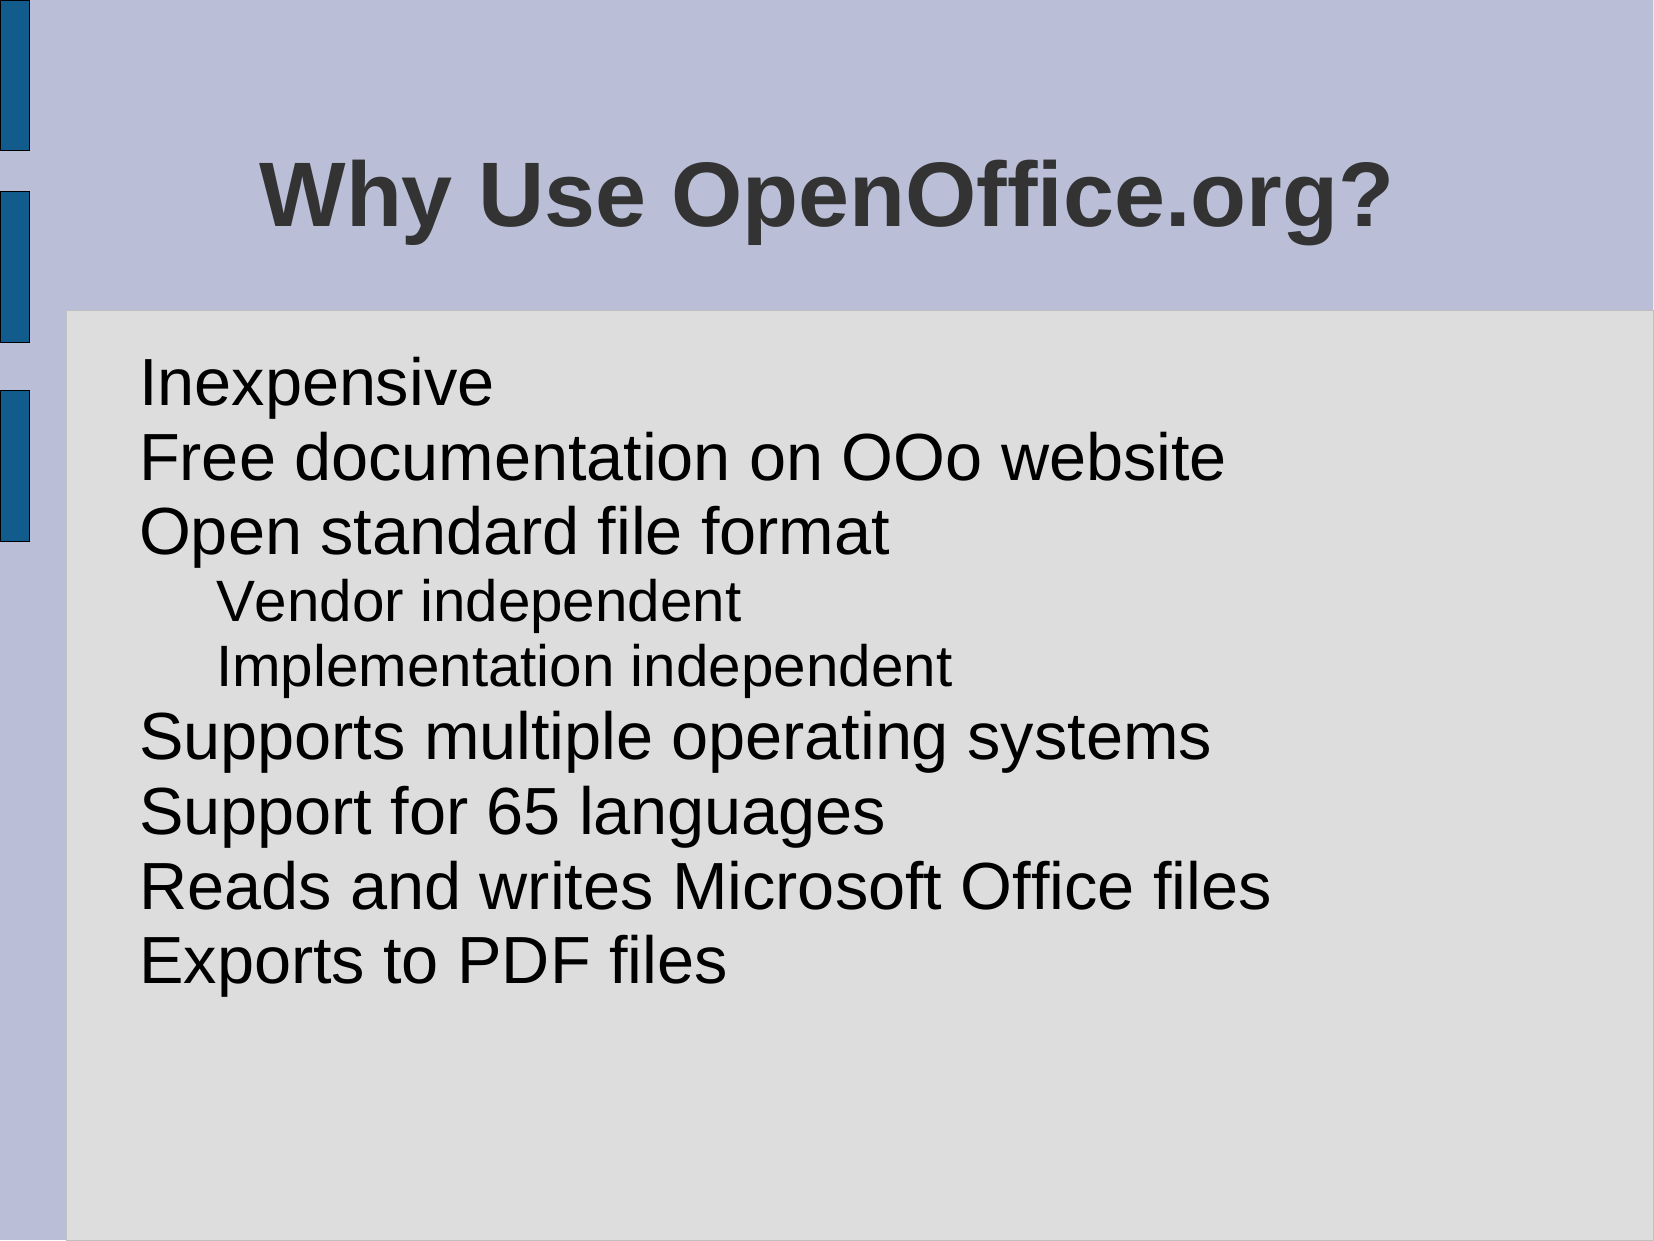

# Why Use OpenOffice.org?
Inexpensive
Free documentation on OOo website
Open standard file format
Vendor independent
Implementation independent
Supports multiple operating systems
Support for 65 languages
Reads and writes Microsoft Office files
Exports to PDF files